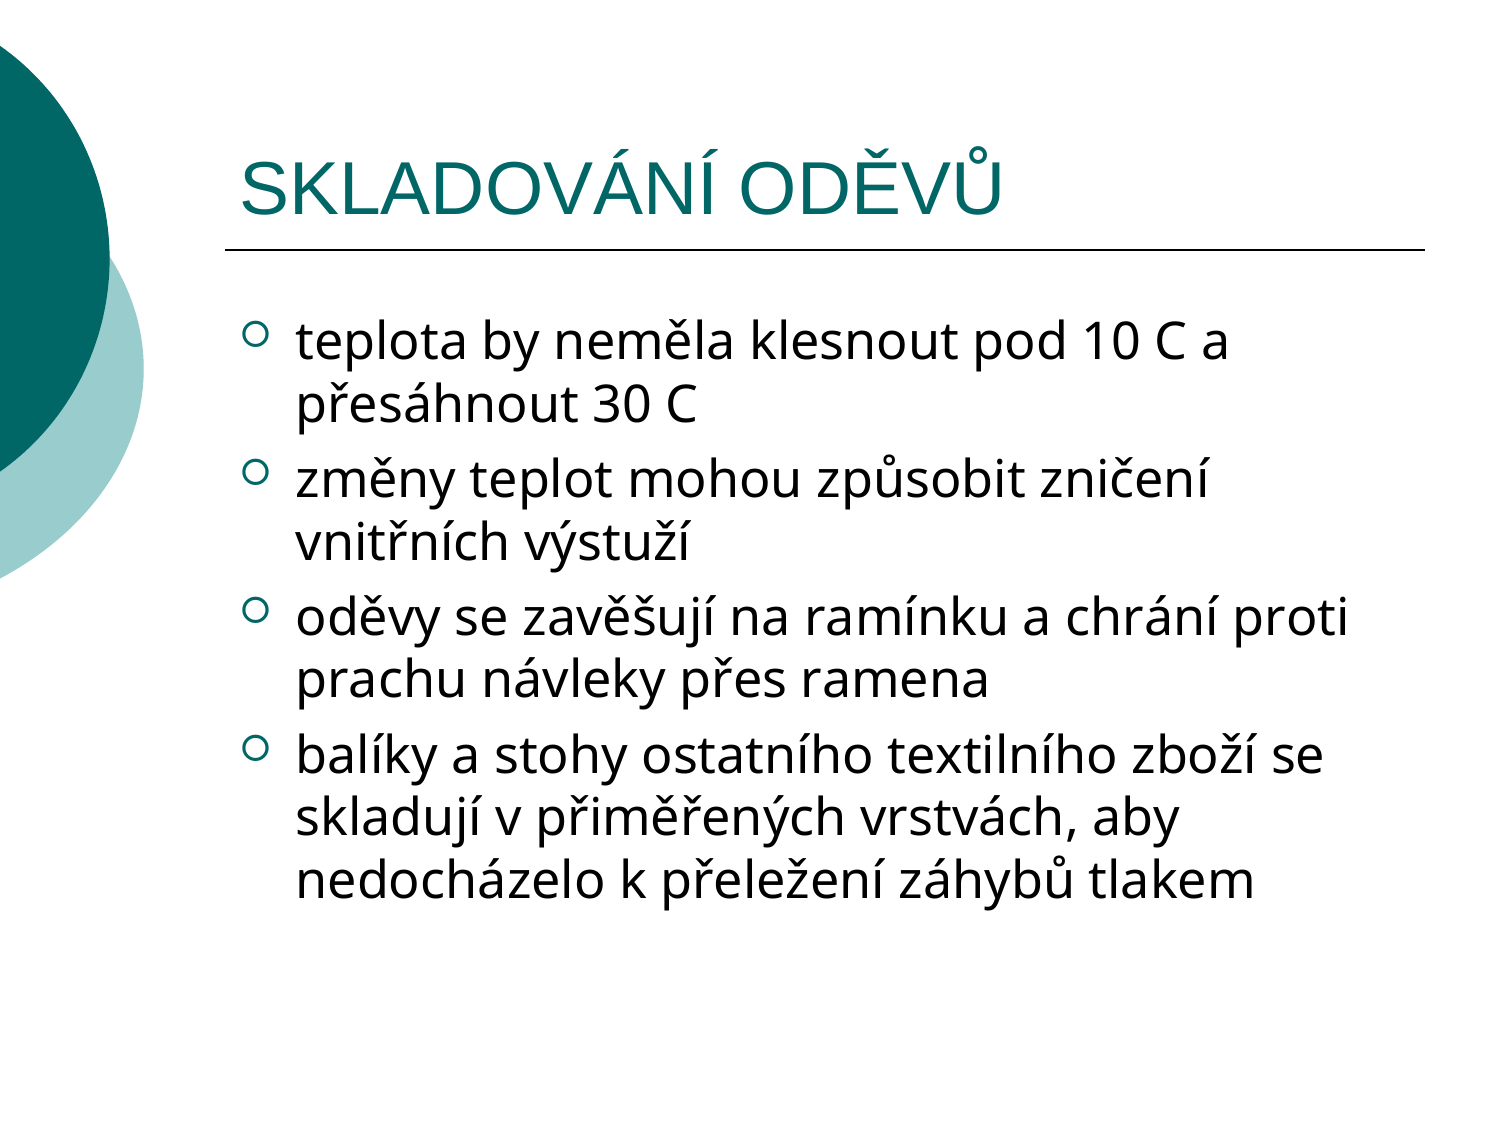

# SKLADOVÁNÍ ODĚVŮ
teplota by neměla klesnout pod 10 C a přesáhnout 30 C
změny teplot mohou způsobit zničení vnitřních výstuží
oděvy se zavěšují na ramínku a chrání proti prachu návleky přes ramena
balíky a stohy ostatního textilního zboží se skladují v přiměřených vrstvách, aby nedocházelo k přeležení záhybů tlakem